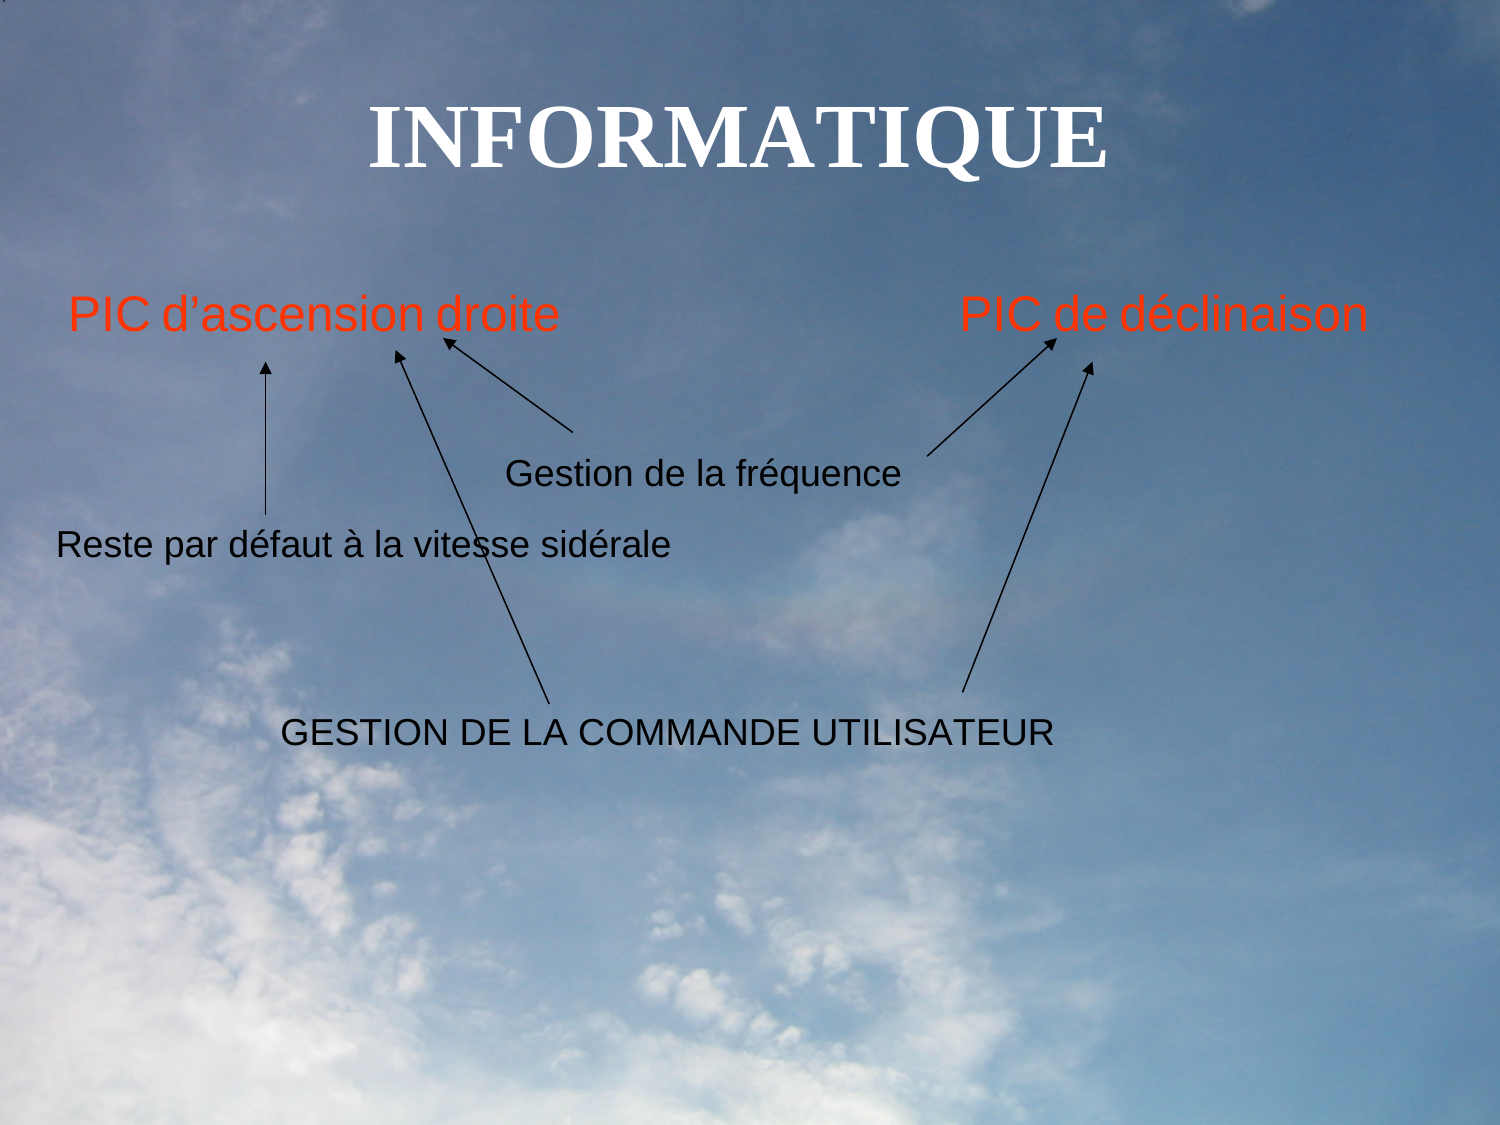

# INFORMATIQUE
PIC d’ascension droite
PIC de déclinaison
Gestion de la fréquence
Reste par défaut à la vitesse sidérale
GESTION DE LA COMMANDE UTILISATEUR